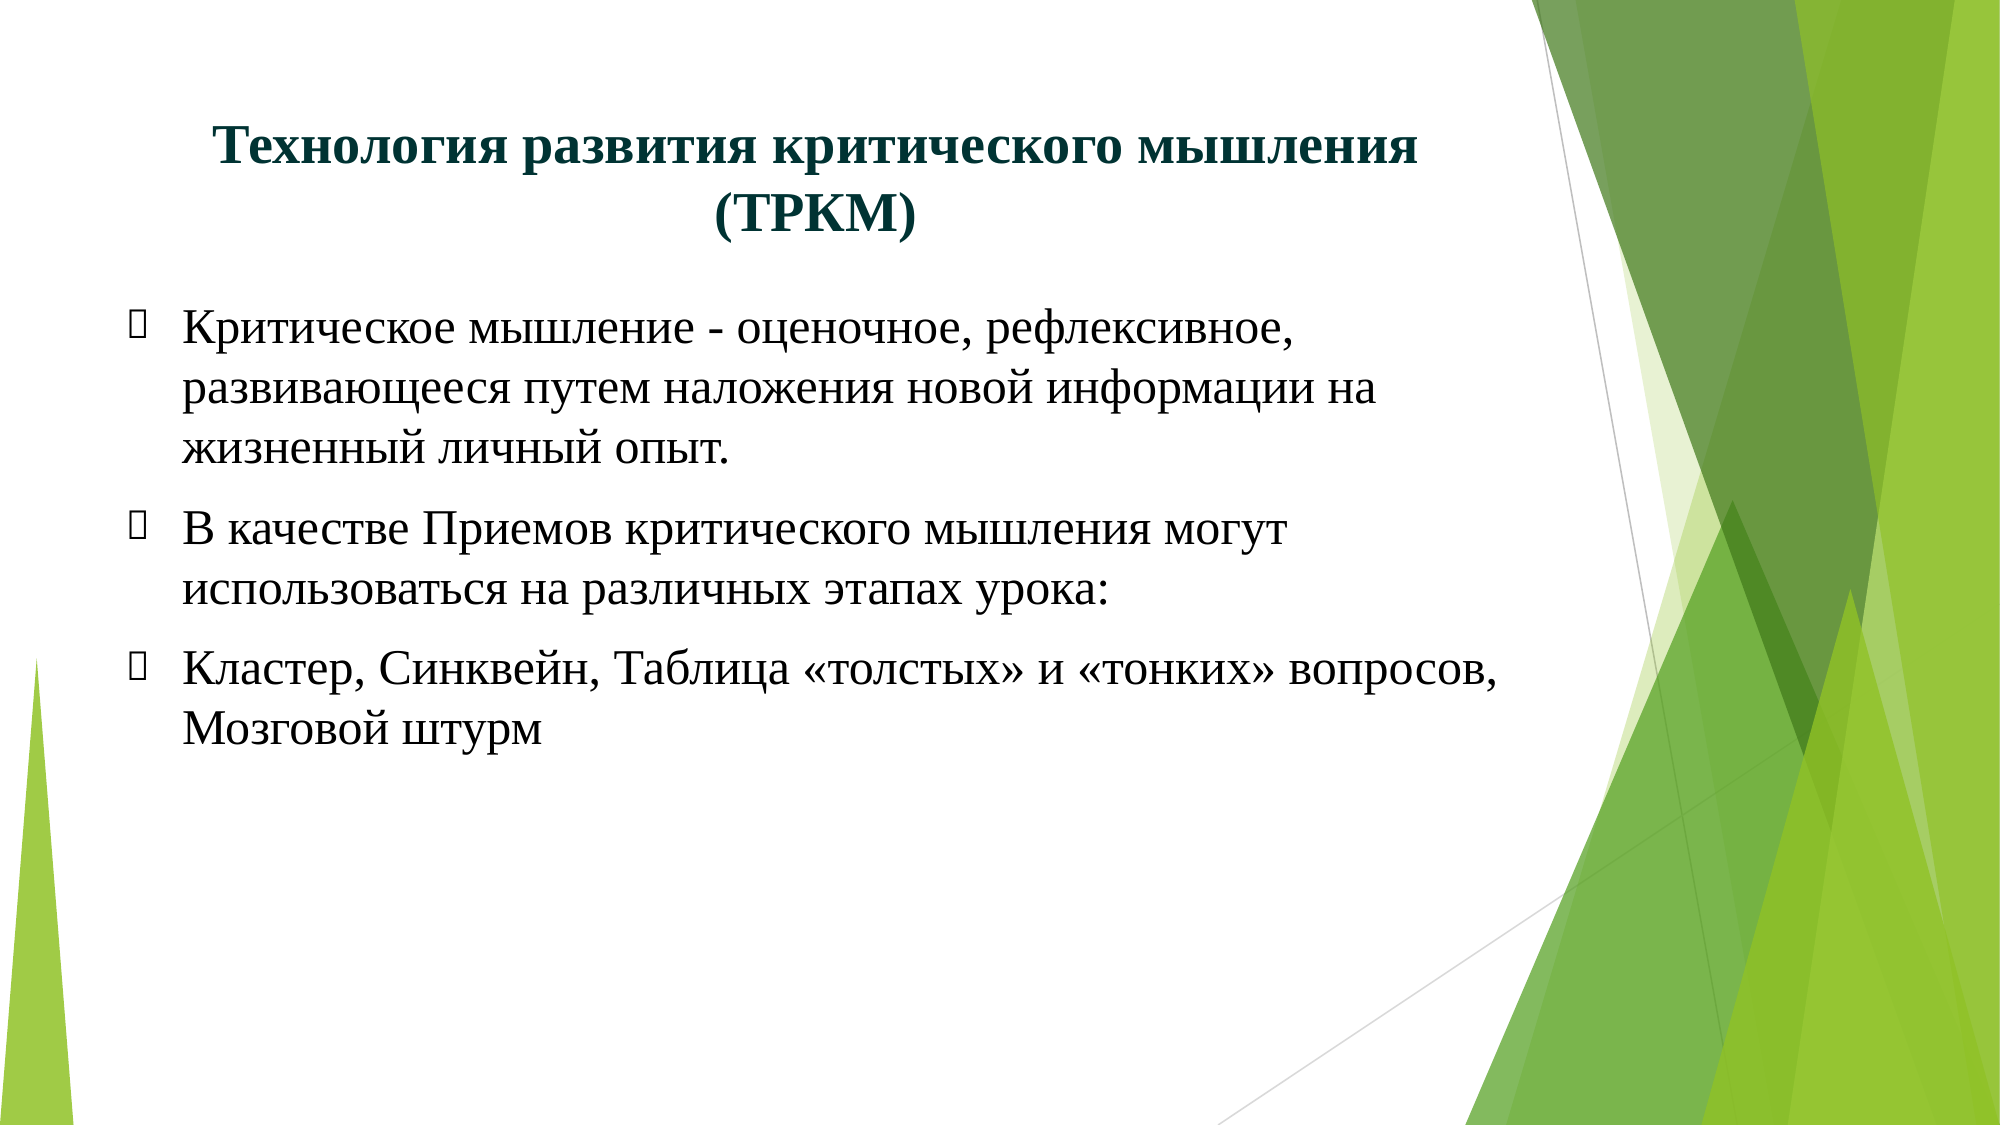

# Технология развития критического мышления (ТРКМ)
Критическое мышление - оценочное, рефлексивное, развивающееся путем наложения новой информации на жизненный личный опыт.
В качестве Приемов критического мышления могут использоваться на различных этапах урока:
Кластер, Синквейн, Таблица «толстых» и «тонких» вопросов, Мозговой штурм